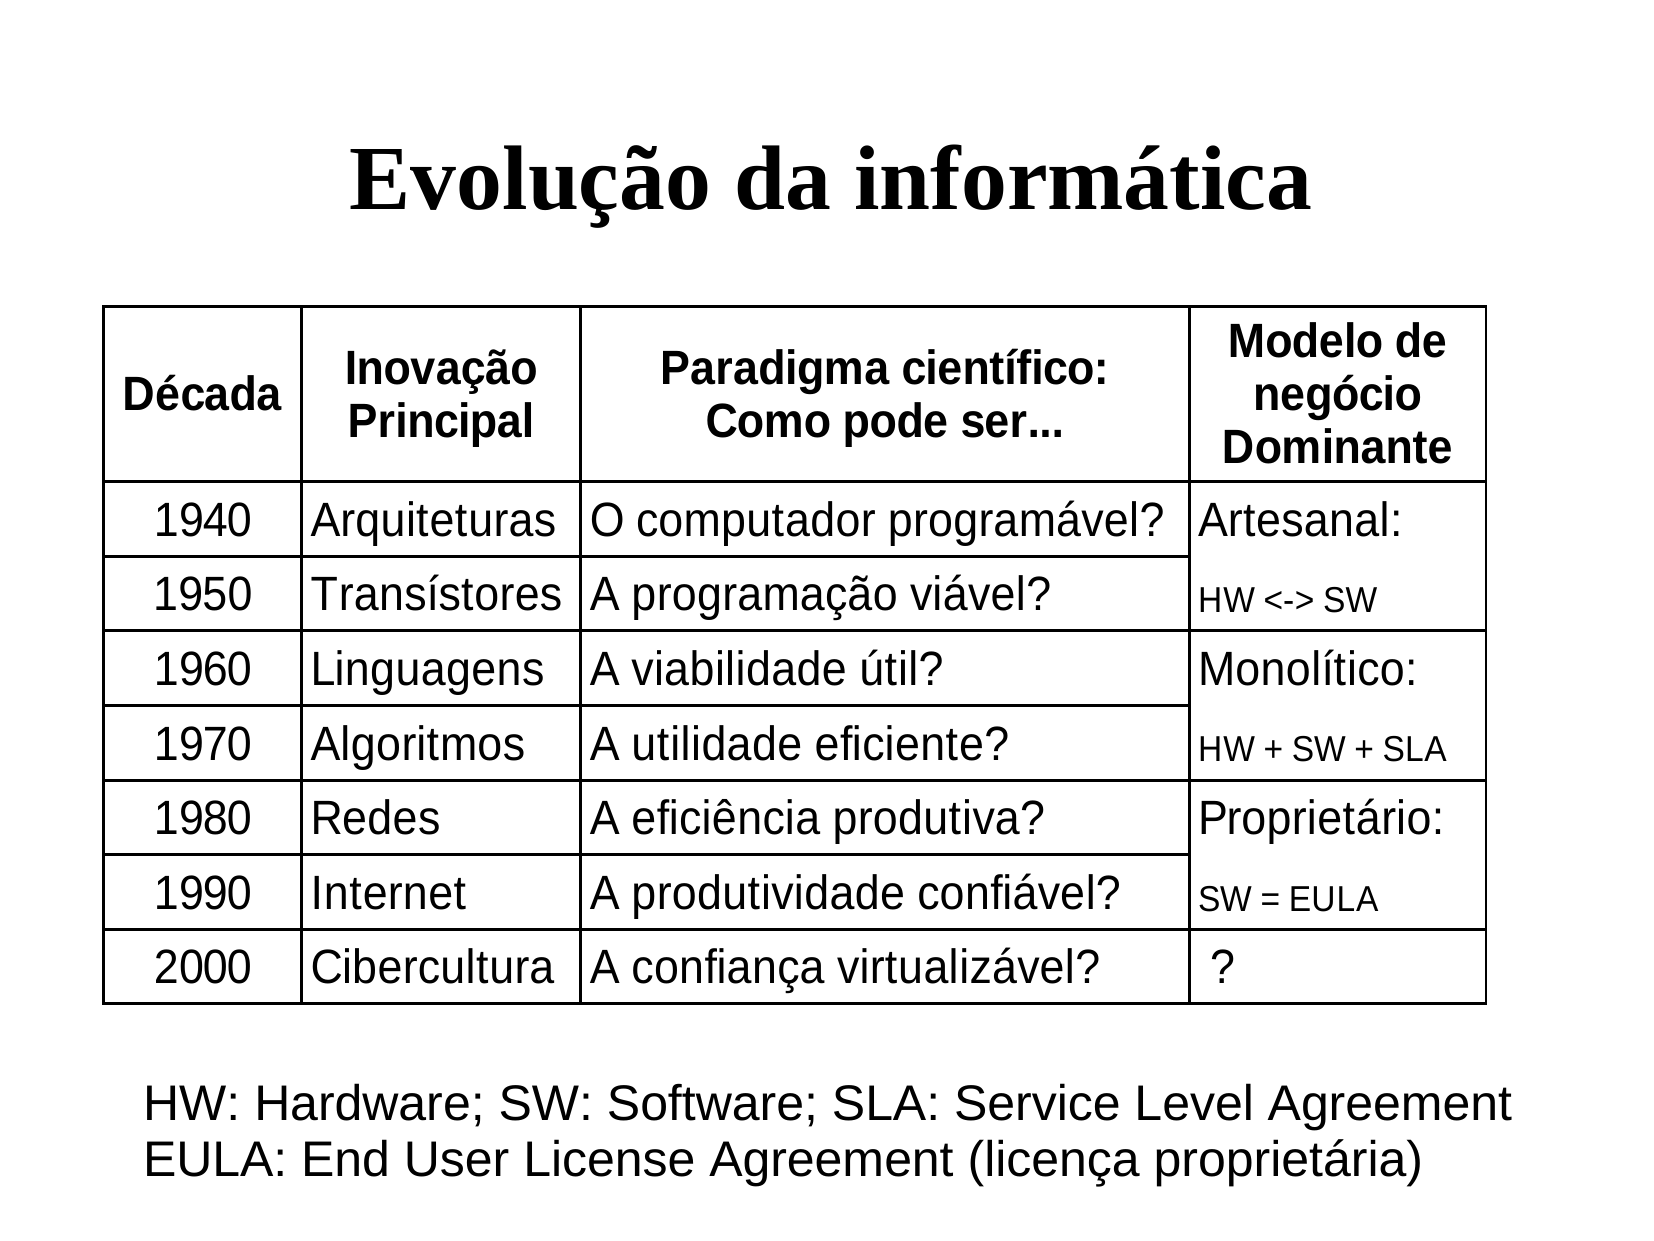

# Evolução da informática
HW: Hardware; SW: Software; SLA: Service Level Agreement
EULA: End User License Agreement (licença proprietária)